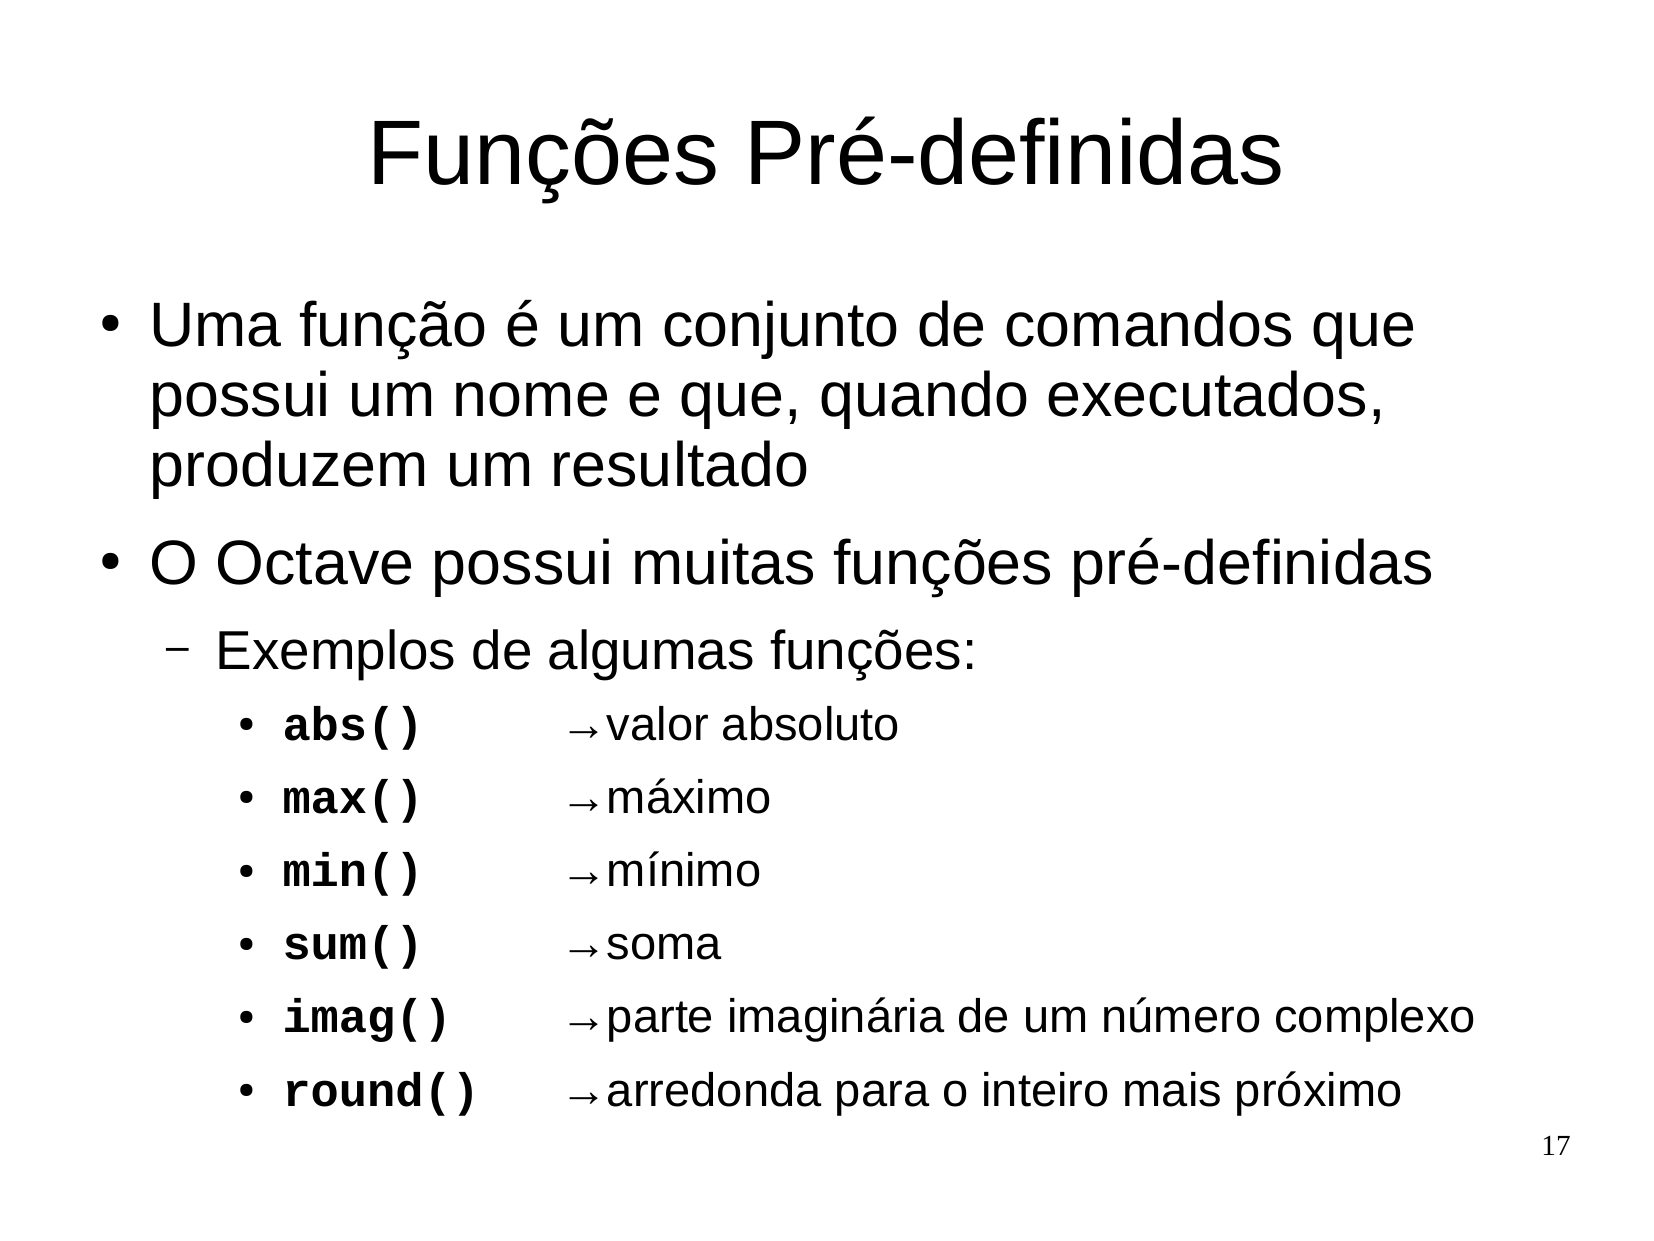

# Funções Pré-definidas
Uma função é um conjunto de comandos que possui um nome e que, quando executados, produzem um resultado
O Octave possui muitas funções pré-definidas
Exemplos de algumas funções:
abs() 		→valor absoluto
max() 		→máximo
min() 		→mínimo
sum() 		→soma
imag() 		→parte imaginária de um número complexo
round() 	→arredonda para o inteiro mais próximo
17